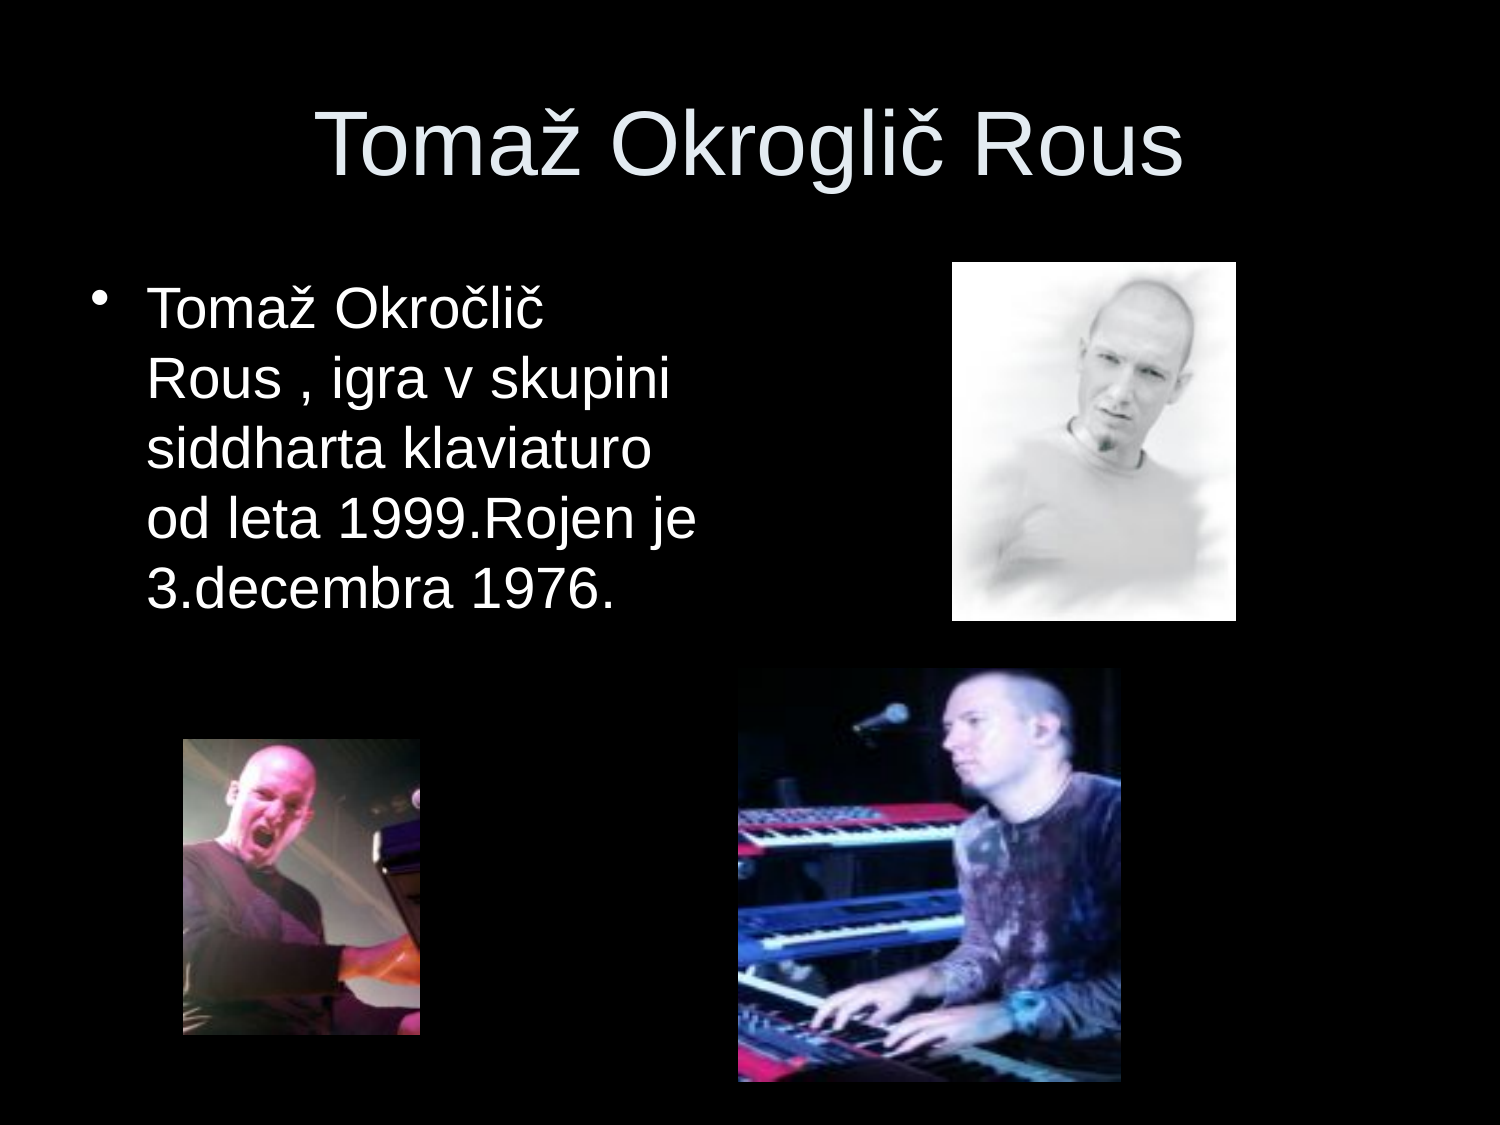

# Tomaž Okroglič Rous
Tomaž Okročlič Rous , igra v skupini siddharta klaviaturo od leta 1999.Rojen je 3.decembra 1976.